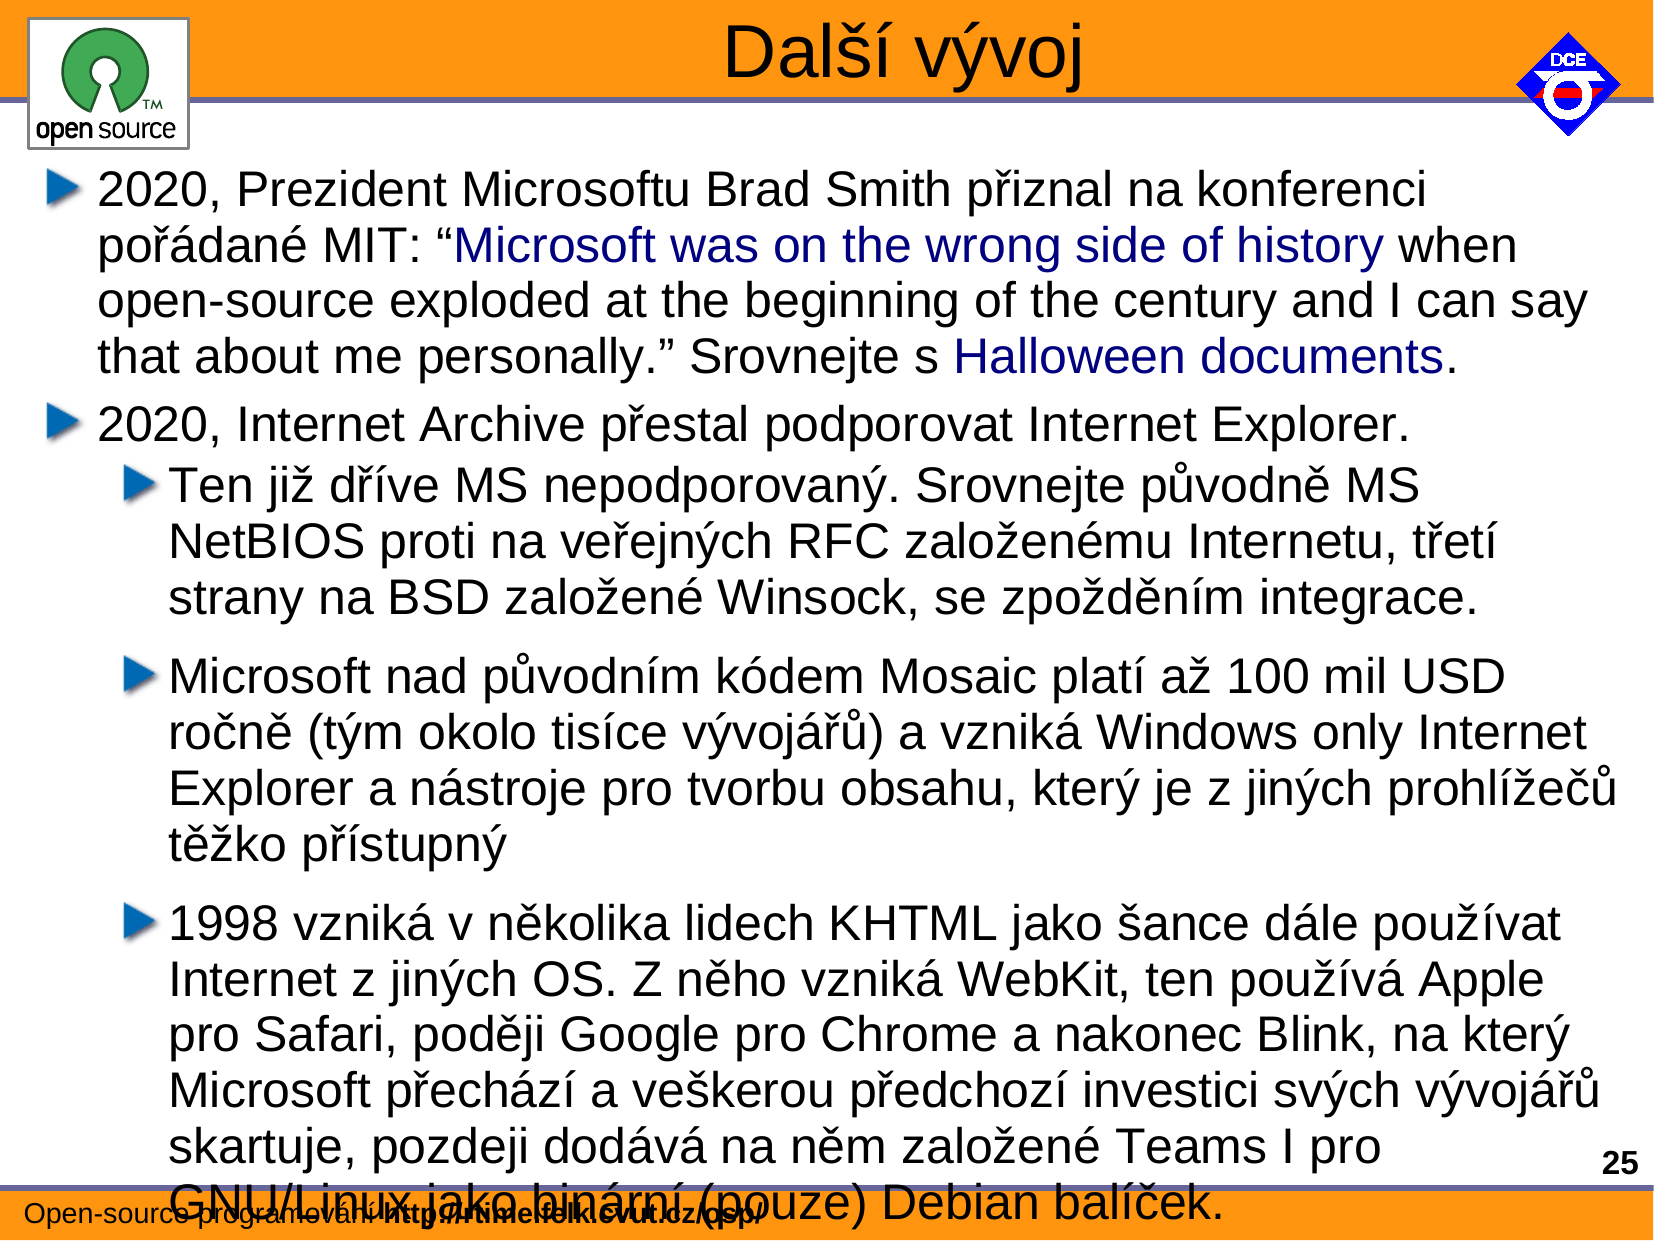

# Další vývoj
2020, Prezident Microsoftu Brad Smith přiznal na konferenci pořádané MIT: “Microsoft was on the wrong side of history when open-source exploded at the beginning of the century and I can say that about me personally.” Srovnejte s Halloween documents.
2020, Internet Archive přestal podporovat Internet Explorer.
Ten již dříve MS nepodporovaný. Srovnejte původně MS NetBIOS proti na veřejných RFC založenému Internetu, třetí strany na BSD založené Winsock, se zpožděním integrace.
Microsoft nad původním kódem Mosaic platí až 100 mil USD ročně (tým okolo tisíce vývojářů) a vzniká Windows only Internet Explorer a nástroje pro tvorbu obsahu, který je z jiných prohlížečů těžko přístupný
1998 vzniká v několika lidech KHTML jako šance dále používat Internet z jiných OS. Z něho vzniká WebKit, ten používá Apple pro Safari, poději Google pro Chrome a nakonec Blink, na který Microsoft přechází a veškerou předchozí investici svých vývojářů skartuje, pozdeji dodává na něm založené Teams I pro GNU/Linux jako binární (pouze) Debian balíček.